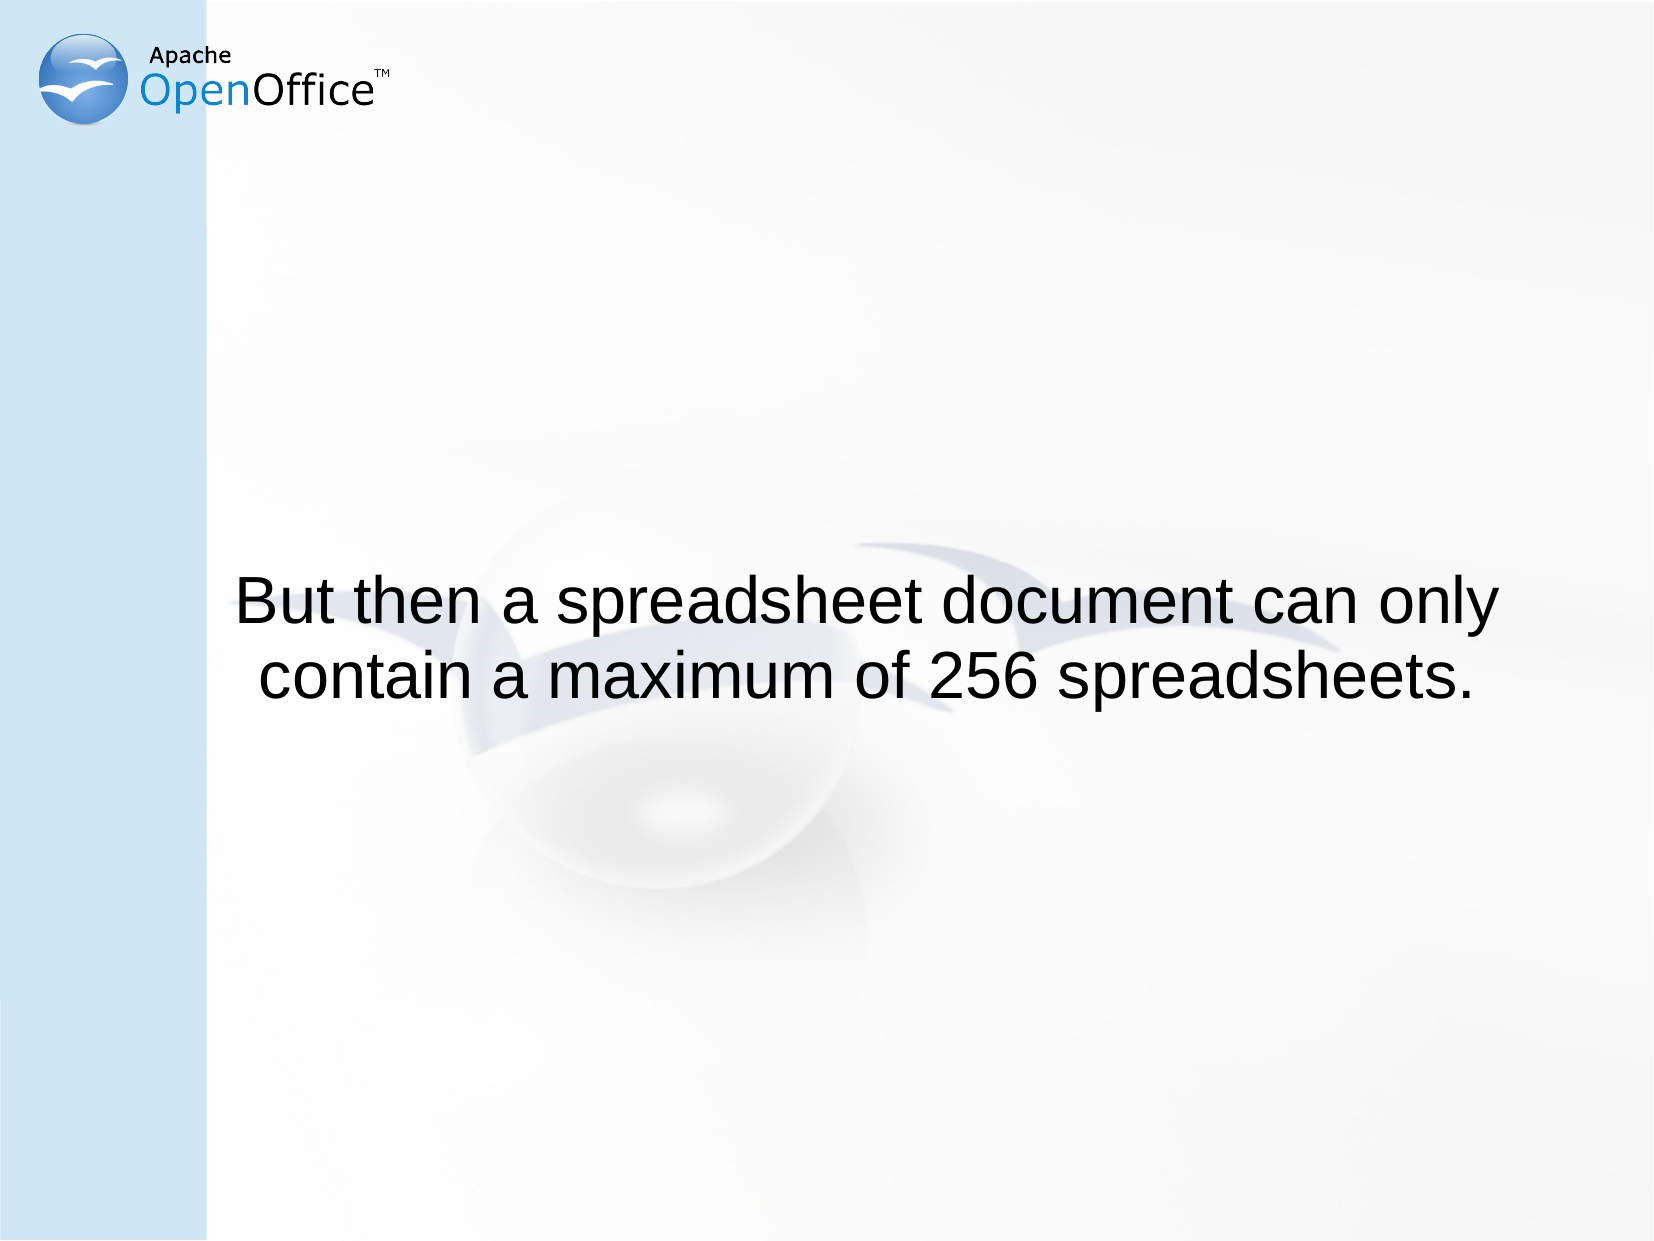

# But then a spreadsheet document can only contain a maximum of 256 spreadsheets.